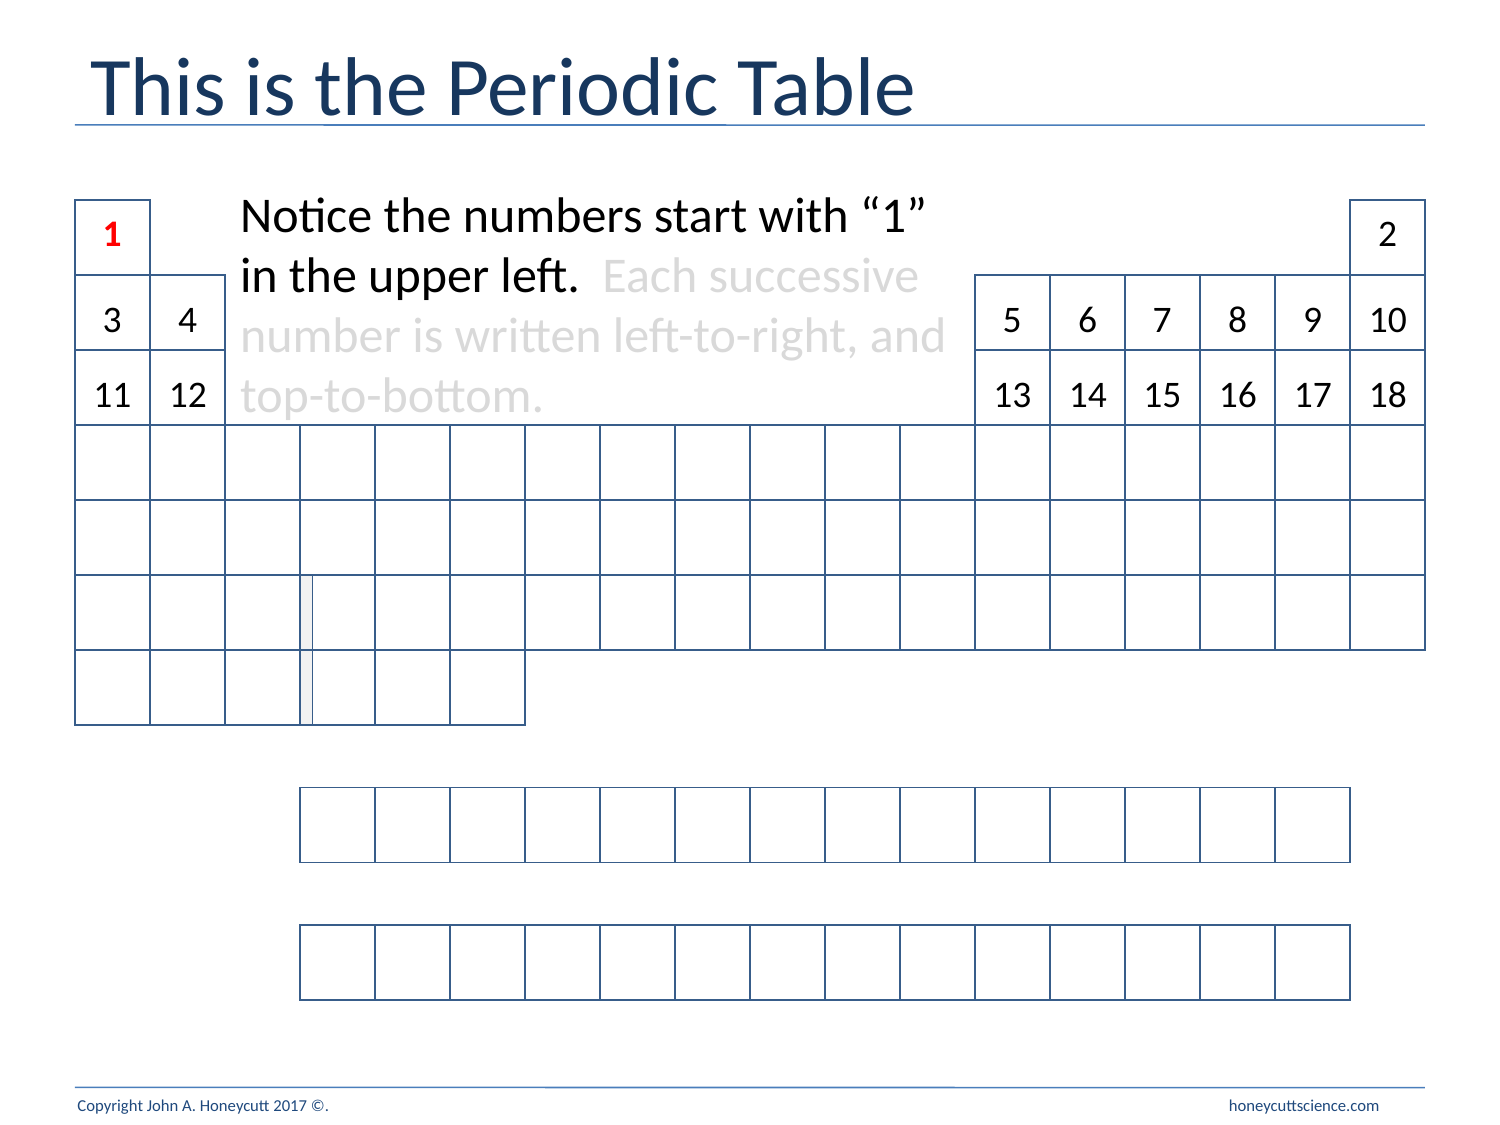

# This is the Periodic Table
Notice the numbers start with “1” in the upper left. Each successive number is written left-to-right, and top-to-bottom.
1
2
3
4
5
6
7
8
9
10
11
12
13
14
15
16
17
18